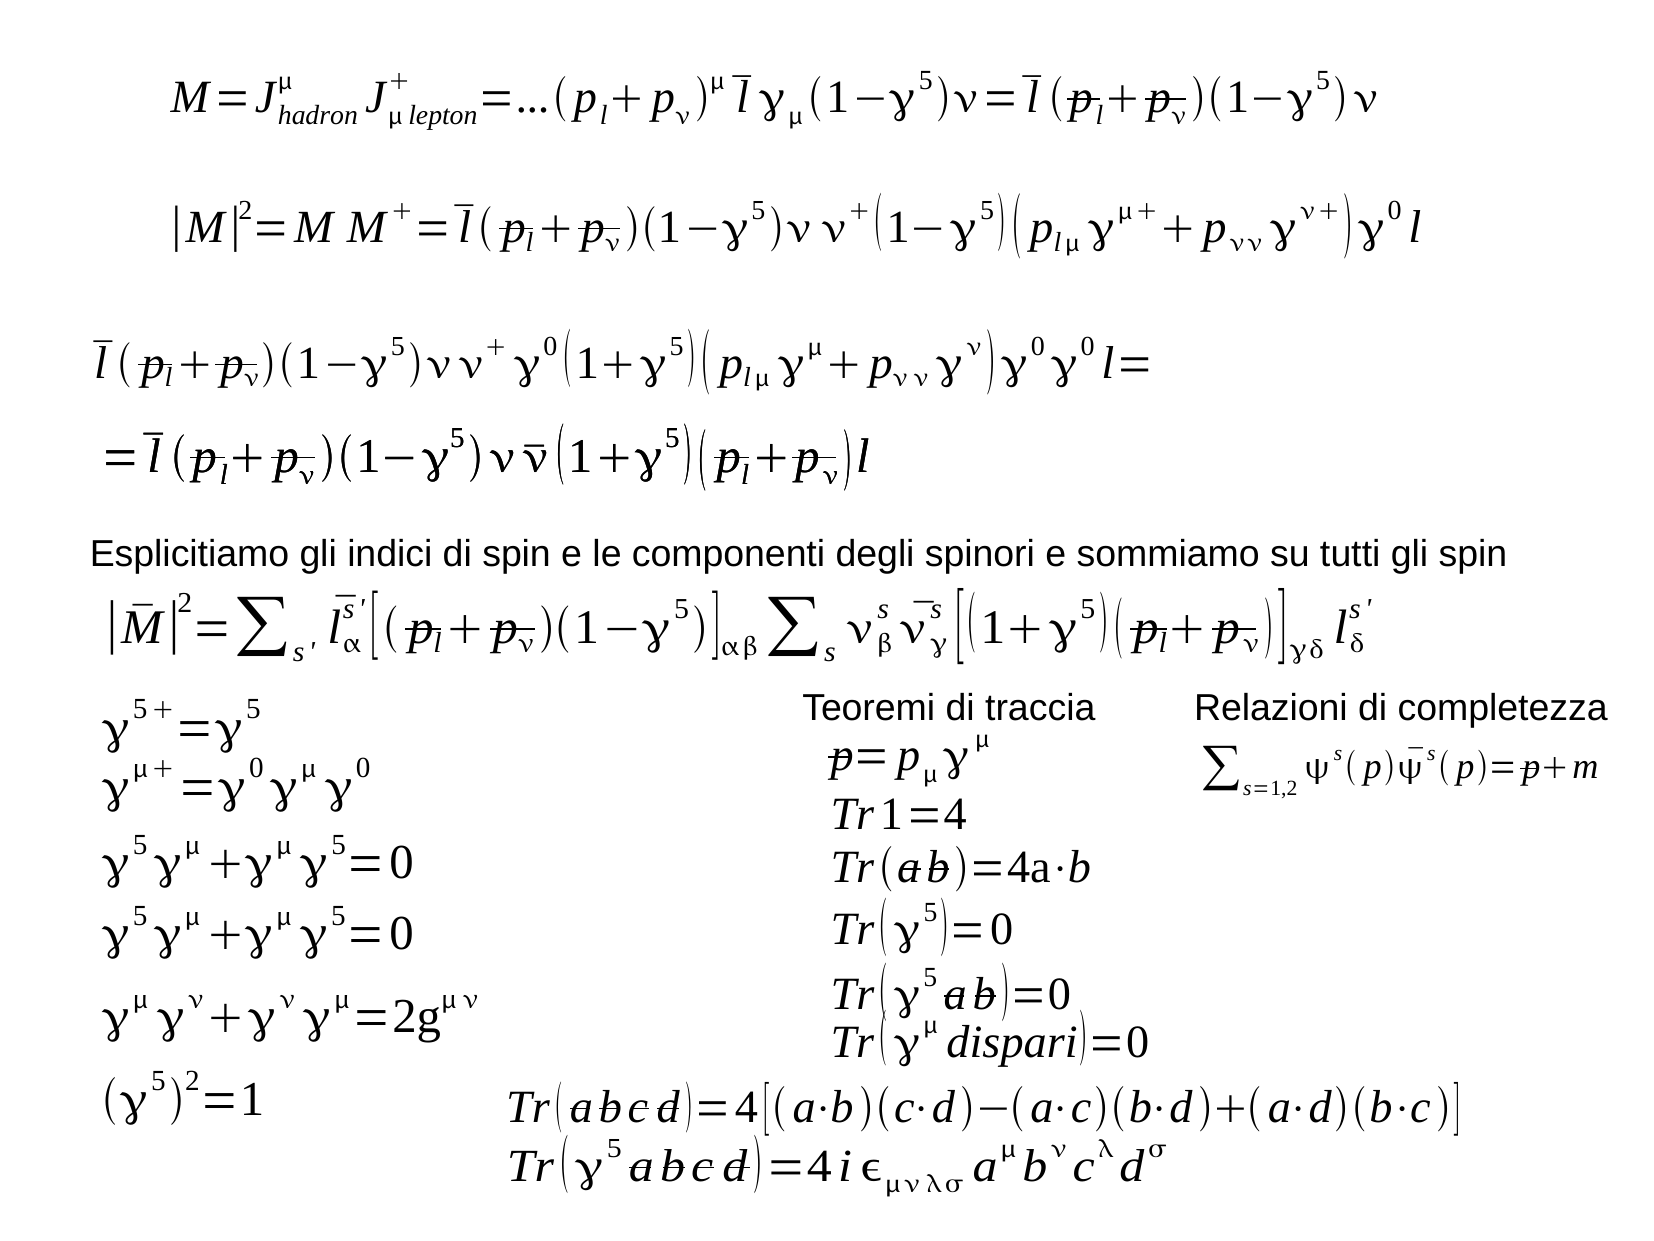

Esplicitiamo gli indici di spin e le componenti degli spinori e sommiamo su tutti gli spin
Teoremi di traccia
Relazioni di completezza